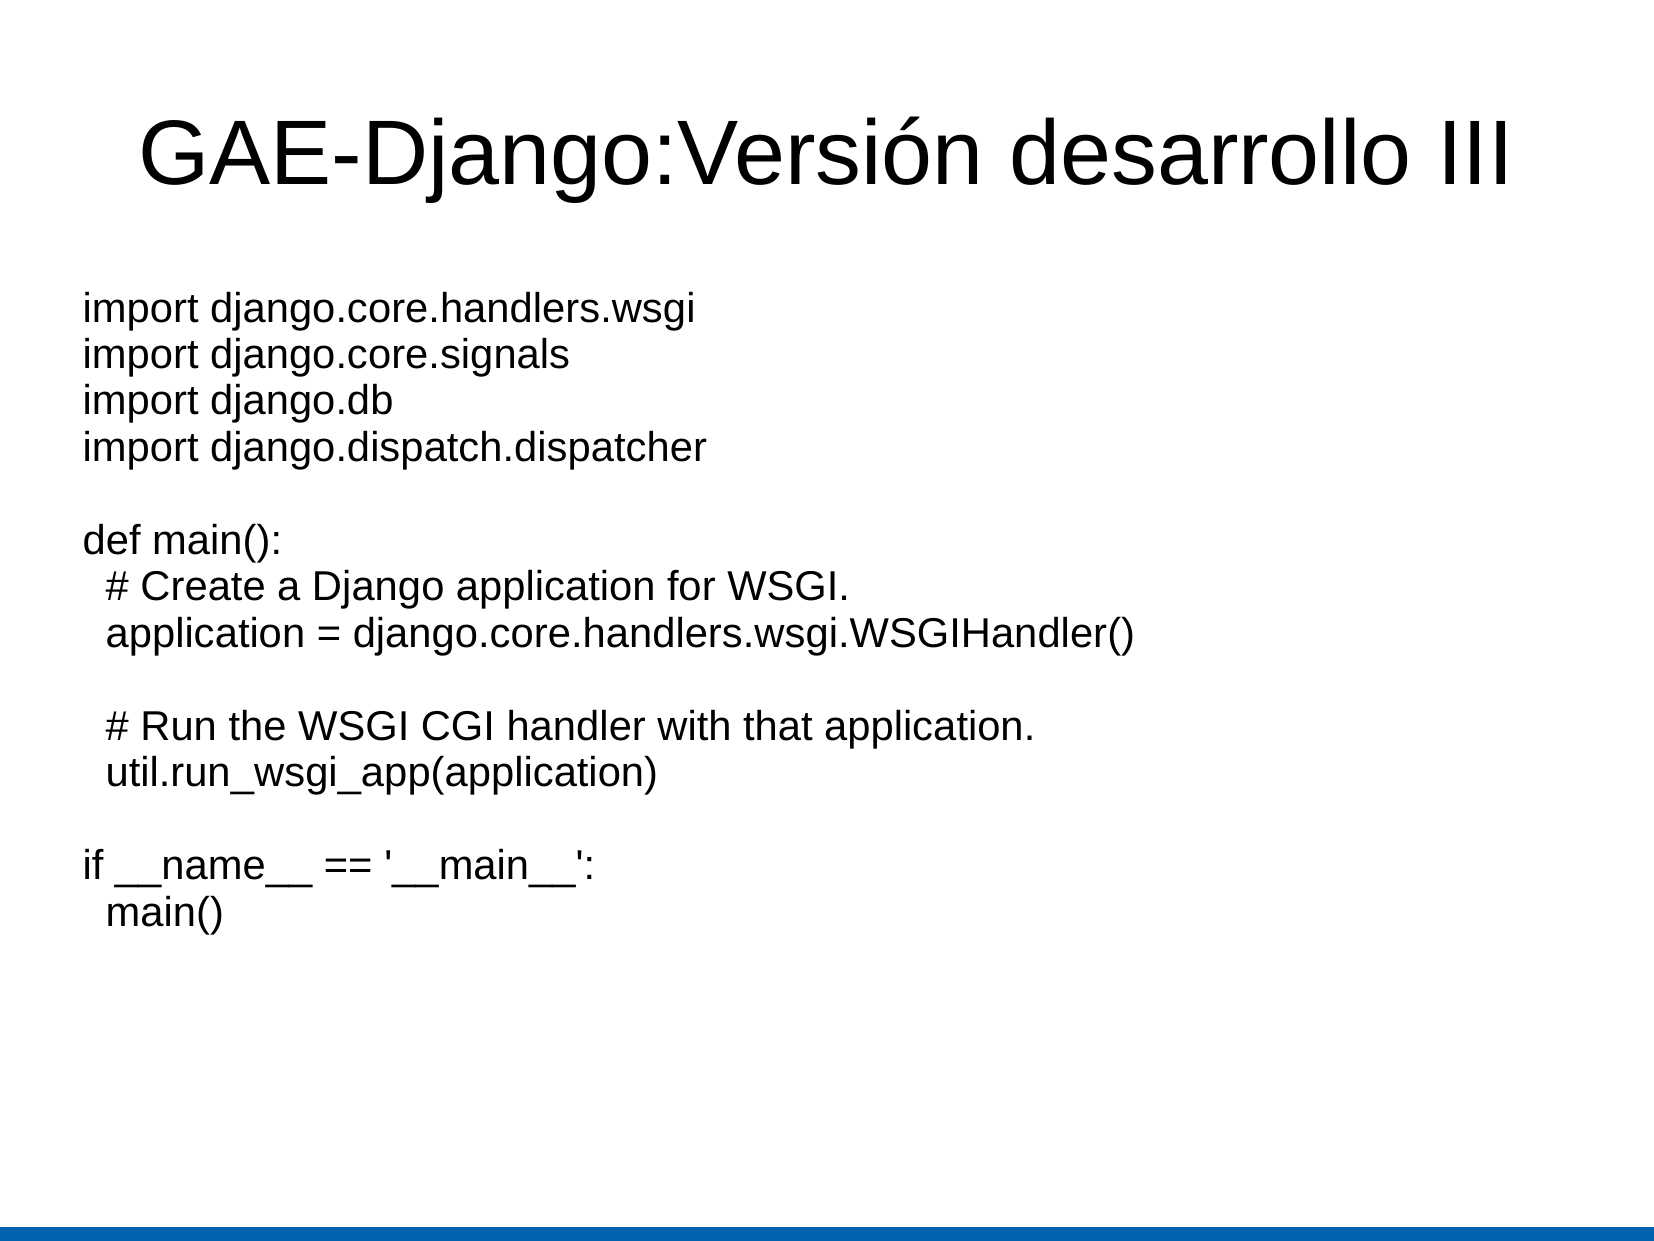

# GAE-Django:Versión desarrollo III
import django.core.handlers.wsgi
import django.core.signals
import django.db
import django.dispatch.dispatcher
def main():
 # Create a Django application for WSGI.
 application = django.core.handlers.wsgi.WSGIHandler()
 # Run the WSGI CGI handler with that application.
 util.run_wsgi_app(application)
if __name__ == '__main__':
 main()